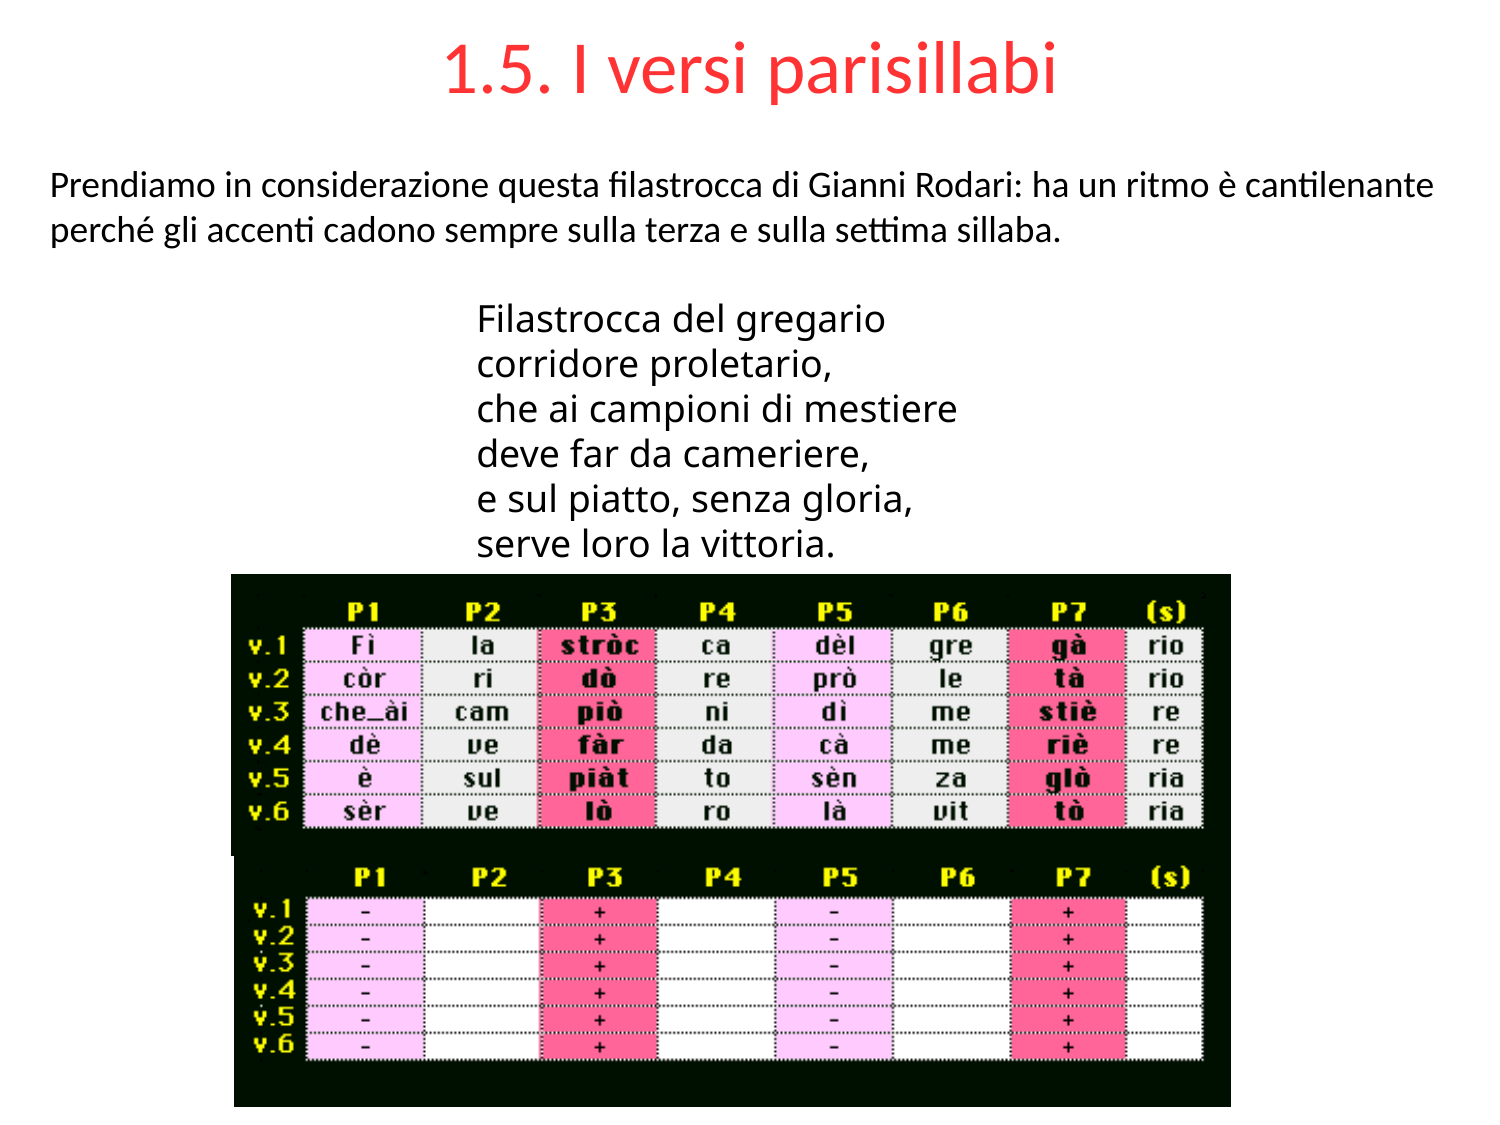

1.5. I versi parisillabi
Prendiamo in considerazione questa filastrocca di Gianni Rodari: ha un ritmo è cantilenante perché gli accenti cadono sempre sulla terza e sulla settima sillaba.
Filastrocca del gregario
corridore proletario,
che ai campioni di mestiere
deve far da cameriere,
e sul piatto, senza gloria,
serve loro la vittoria.